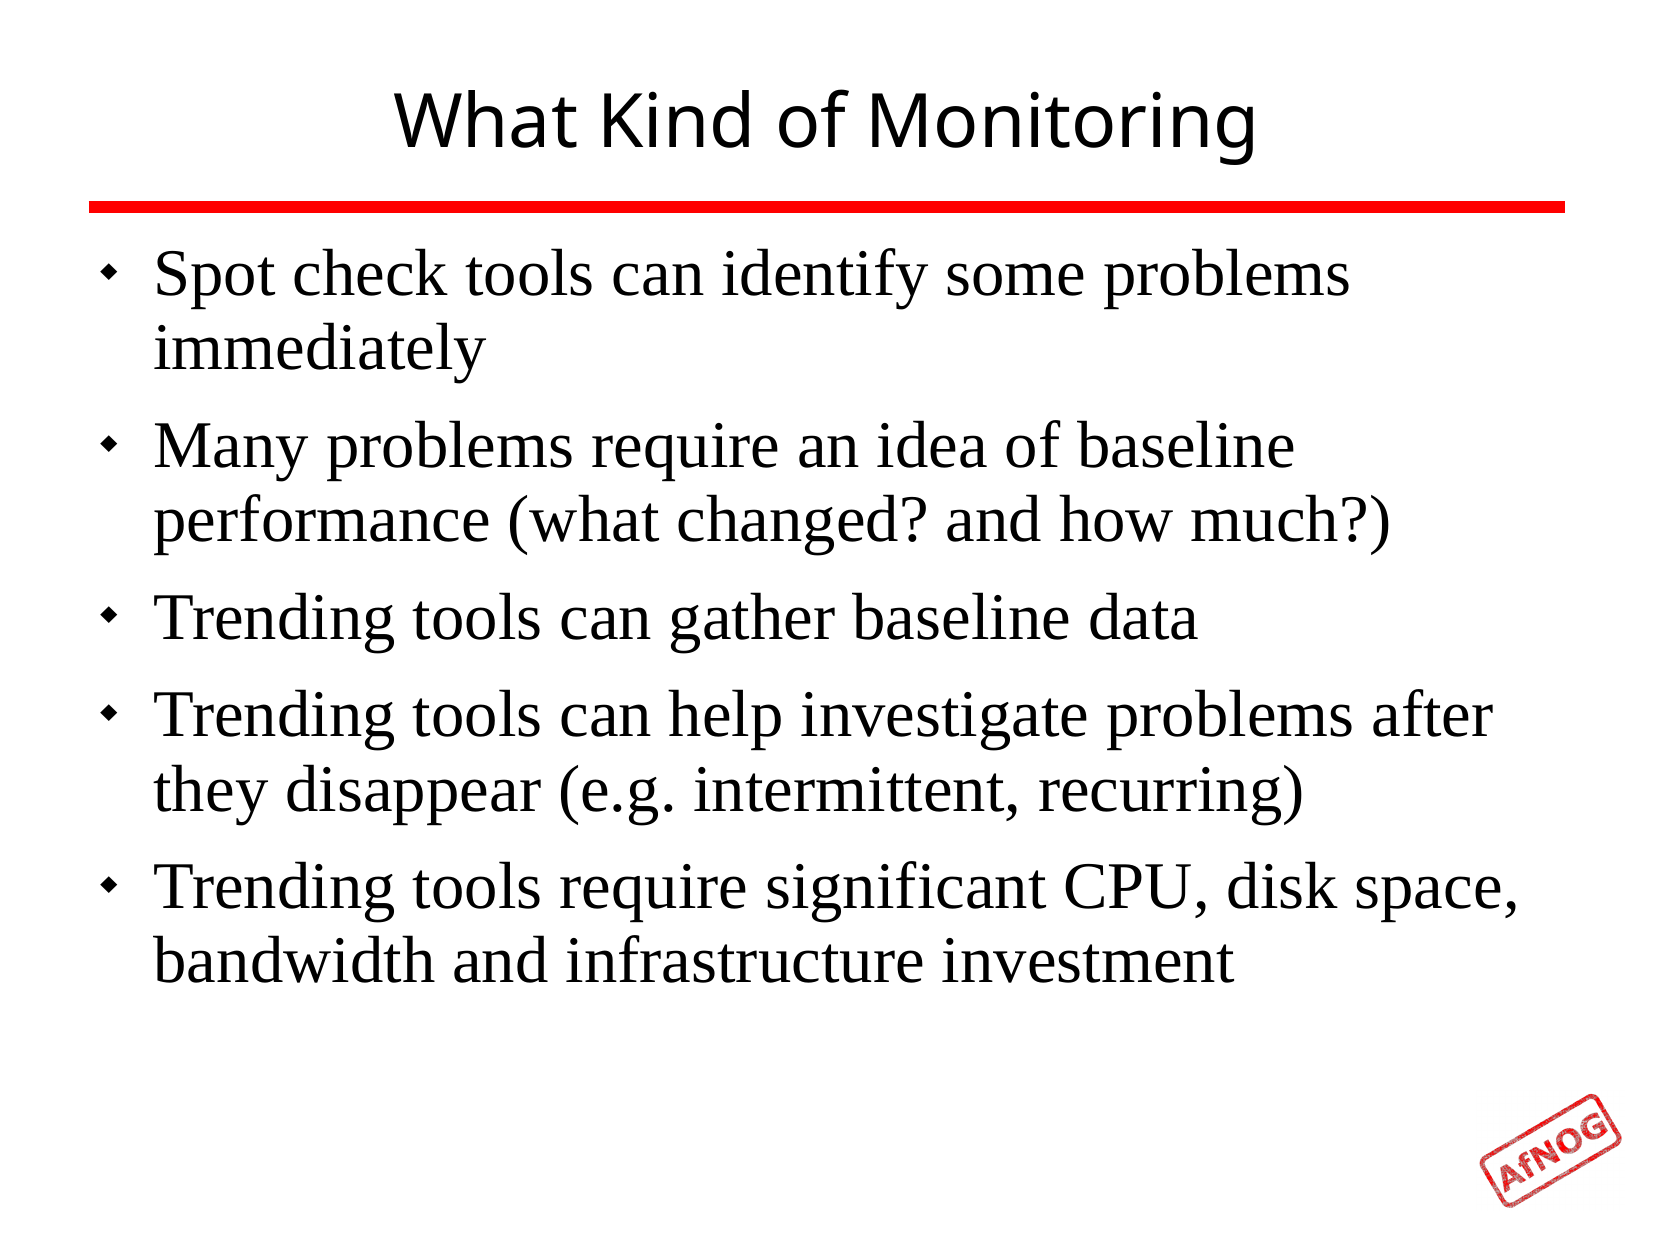

# What Kind of Monitoring
Spot check tools can identify some problems immediately
Many problems require an idea of baseline performance (what changed? and how much?)
Trending tools can gather baseline data
Trending tools can help investigate problems after they disappear (e.g. intermittent, recurring)
Trending tools require significant CPU, disk space, bandwidth and infrastructure investment